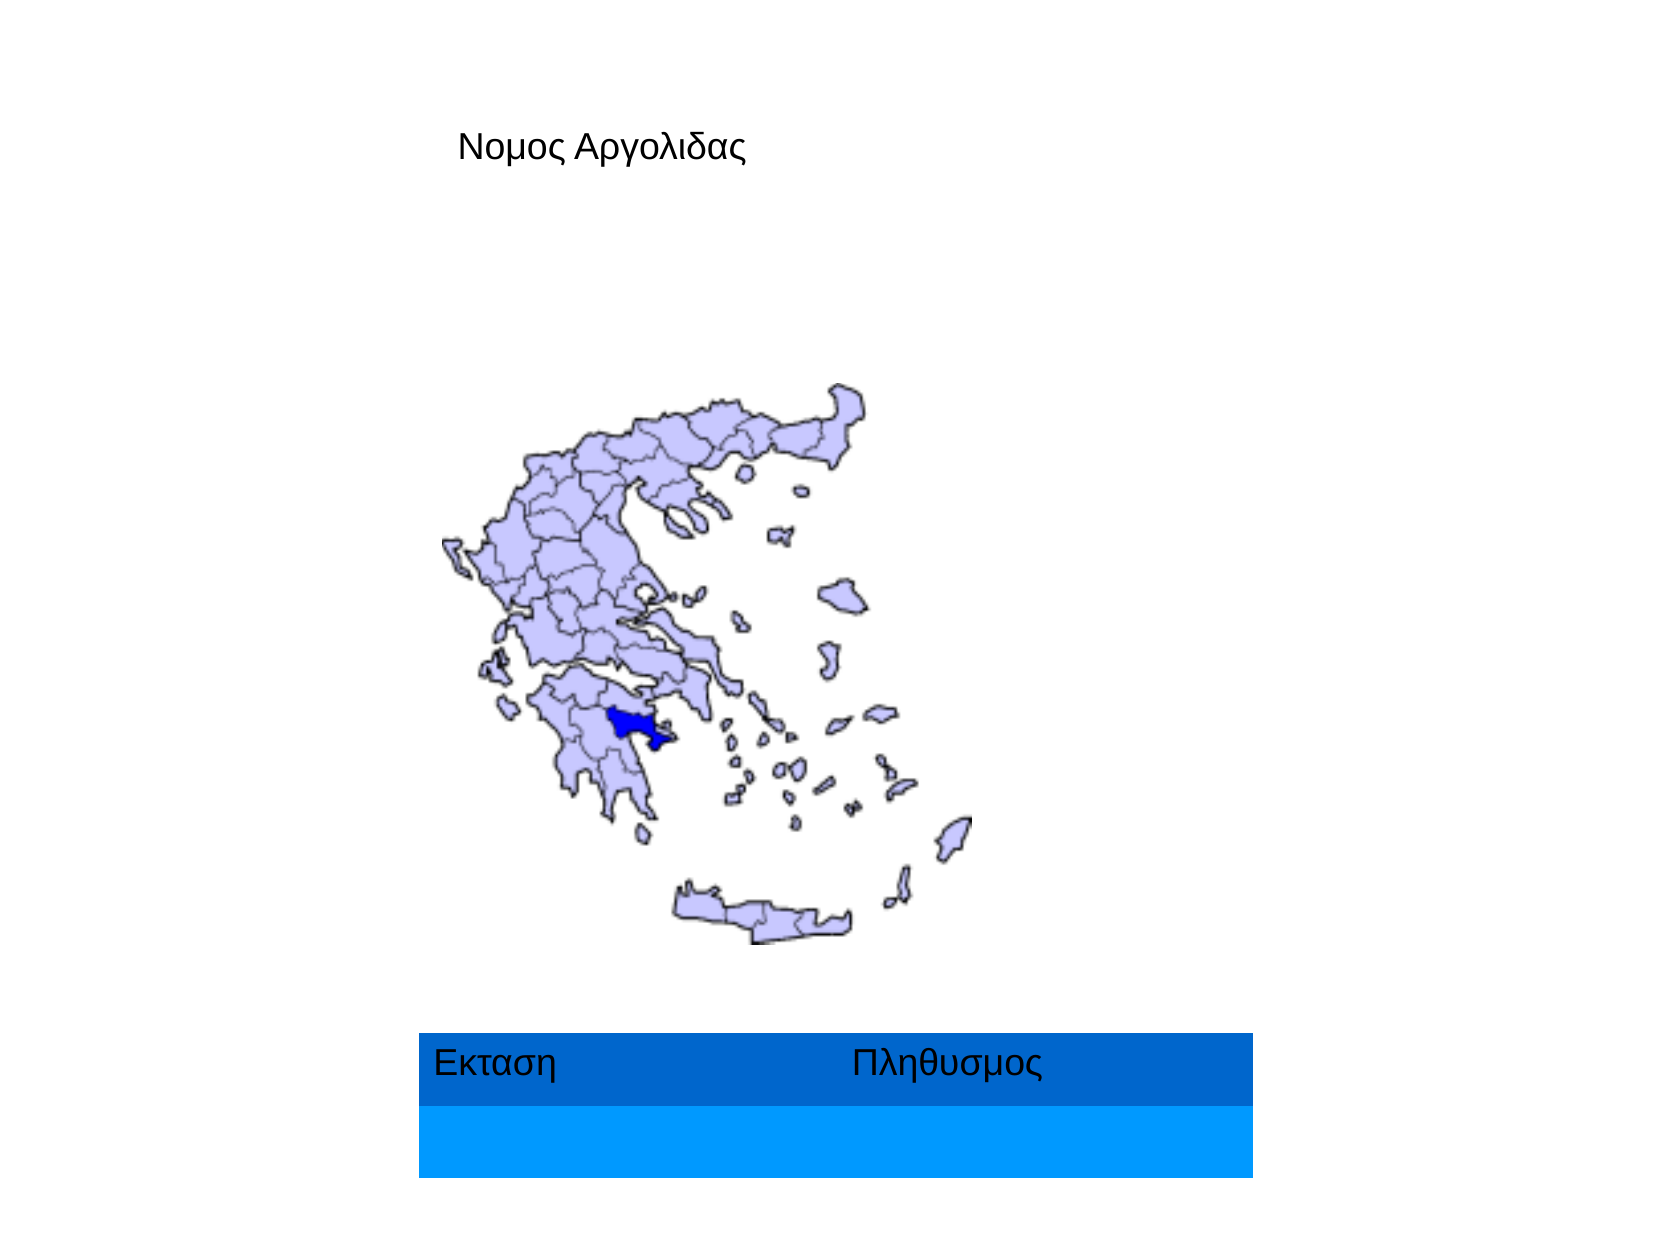

Νομος Αργολιδας
| Εκταση | Πληθυσμος |
| --- | --- |
| | |